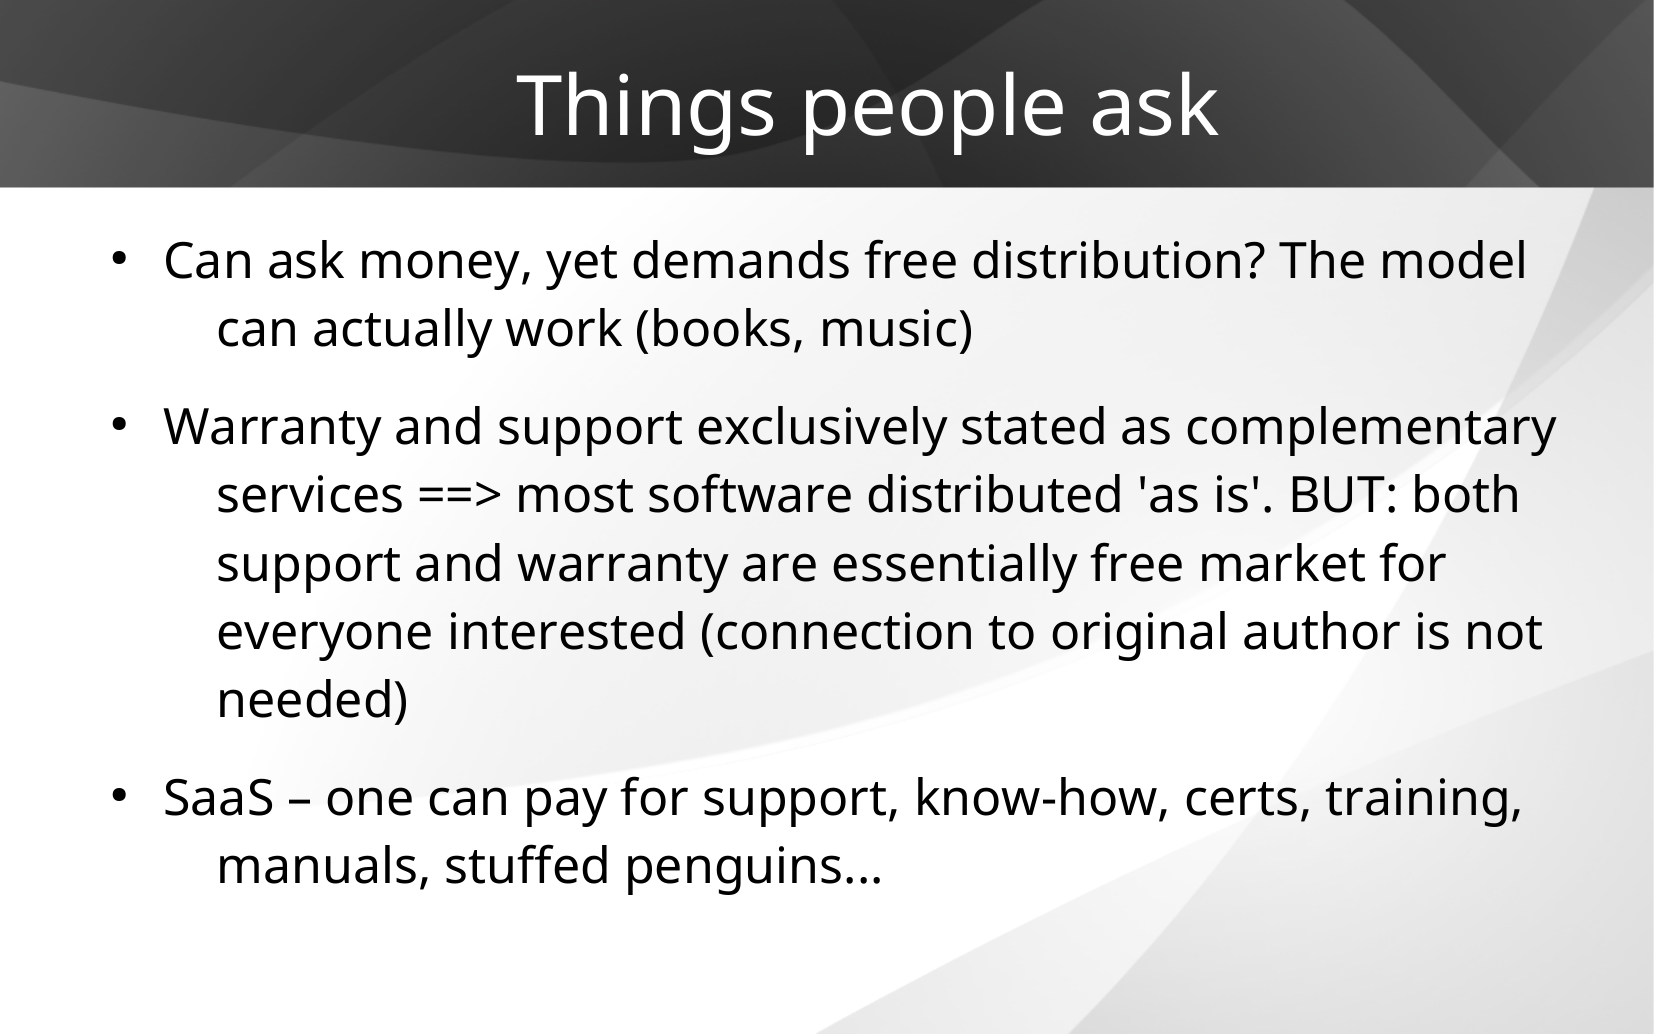

# Things people ask
Can ask money, yet demands free distribution? The model can actually work (books, music)
Warranty and support exclusively stated as complementary services ==> most software distributed 'as is'. BUT: both support and warranty are essentially free market for everyone interested (connection to original author is not needed)
SaaS – one can pay for support, know-how, certs, training, manuals, stuffed penguins...